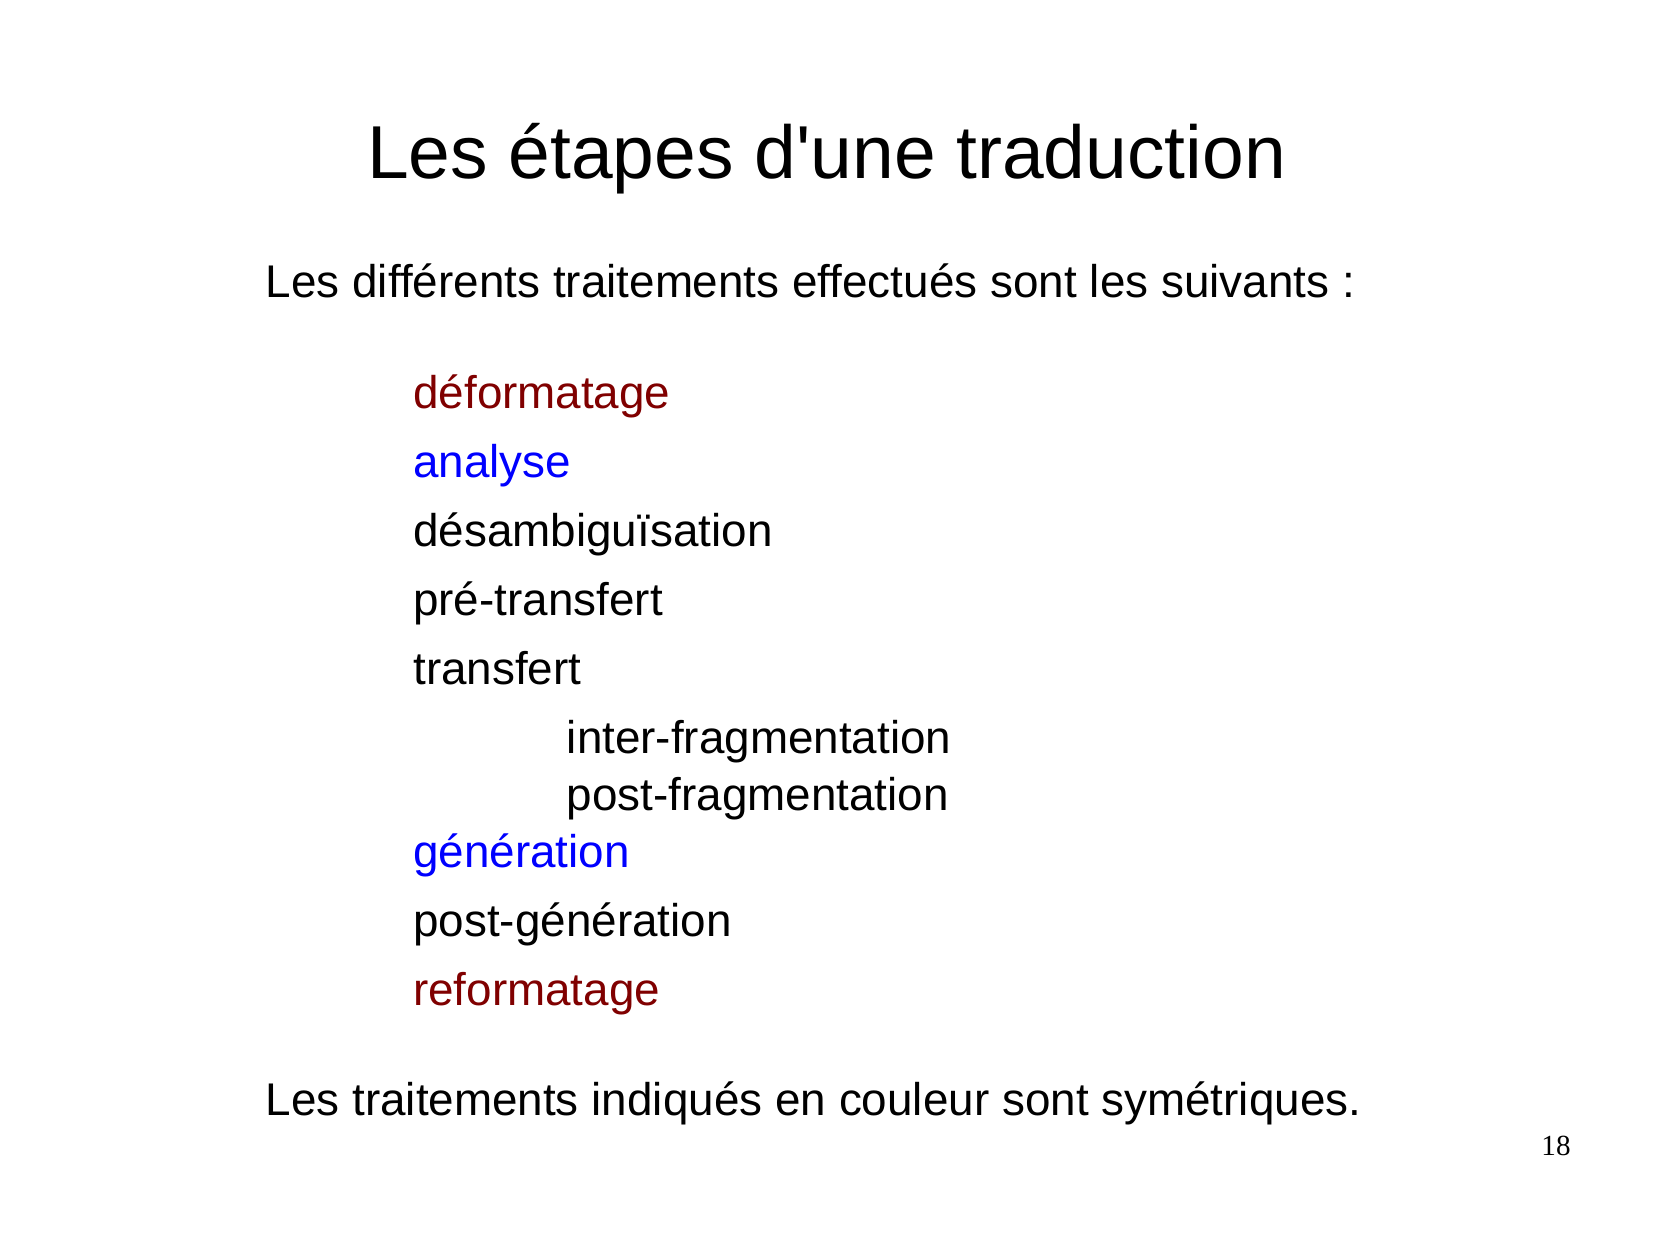

# Les étapes d'une traduction
Les différents traitements effectués sont les suivants :
déformatage
analyse
désambiguïsation
pré-transfert
transfert
inter-fragmentation
post-fragmentation
génération
post-génération
reformatage
Les traitements indiqués en couleur sont symétriques.
18